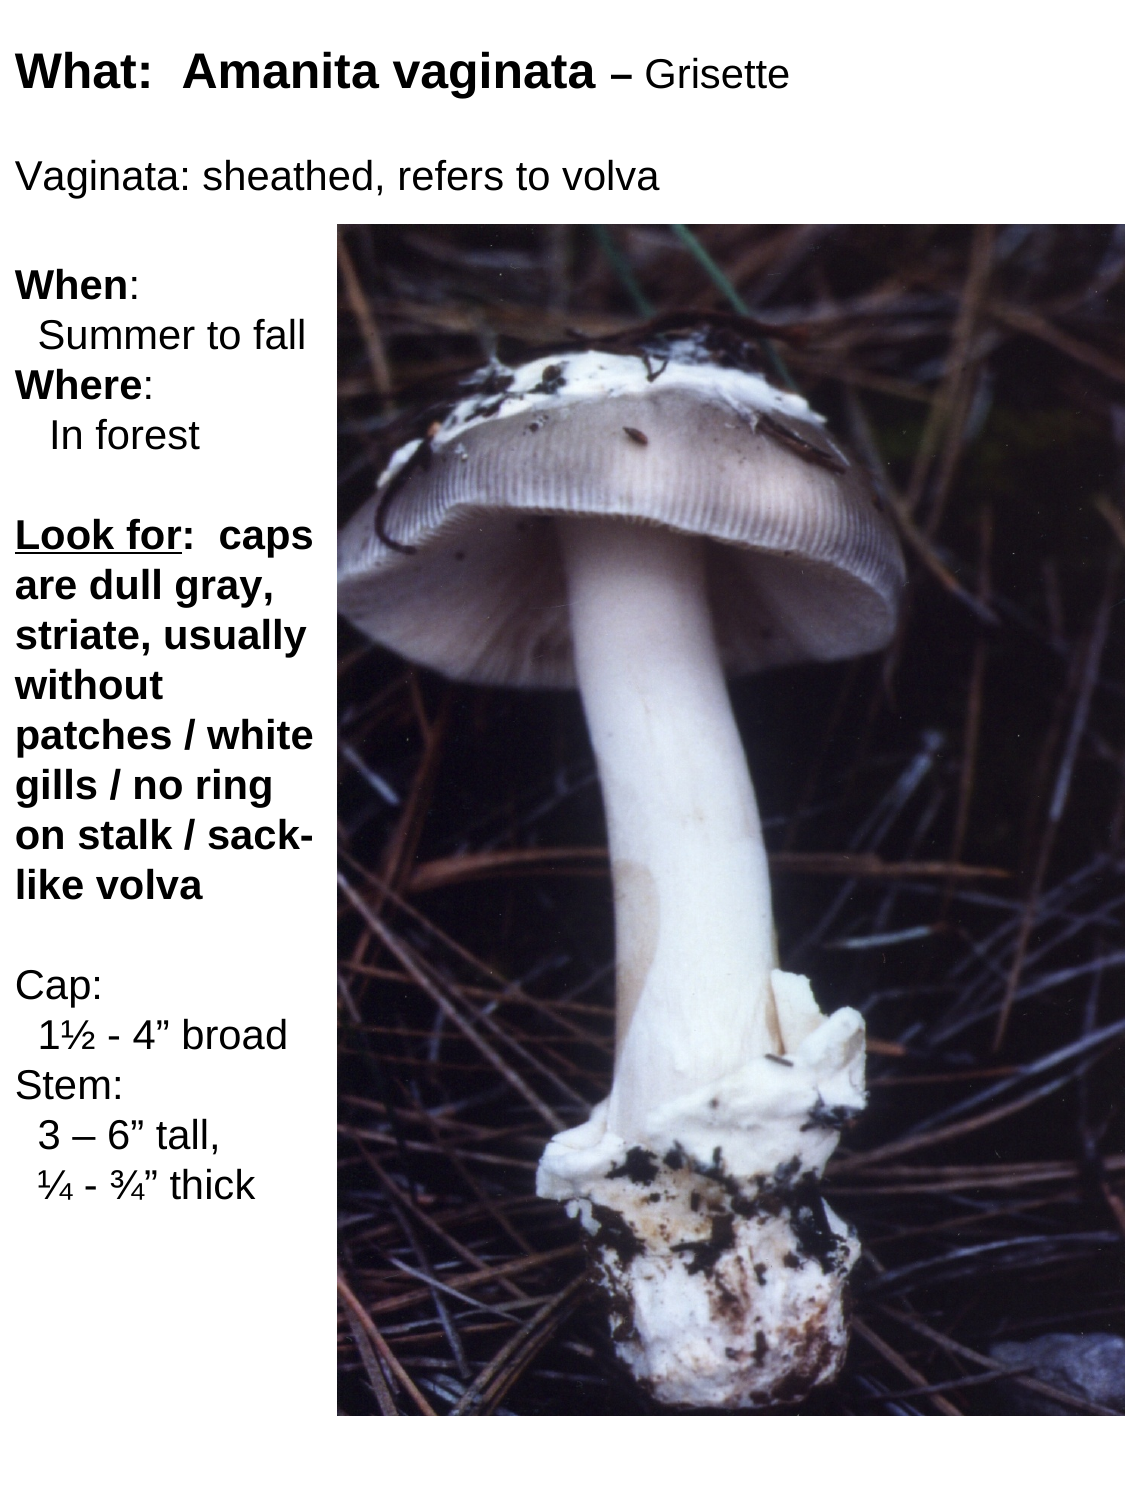

What: Amanita vaginata – Grisette
Vaginata: sheathed, refers to volva
When:
	 Summer to fall
Where:
 In forest
Look for: caps are dull gray, striate, usually without patches / white gills / no ring on stalk / sack-like volva
Cap:
 1½ - 4” broad
Stem:
 3 – 6” tall,
 ¼ - ¾” thick